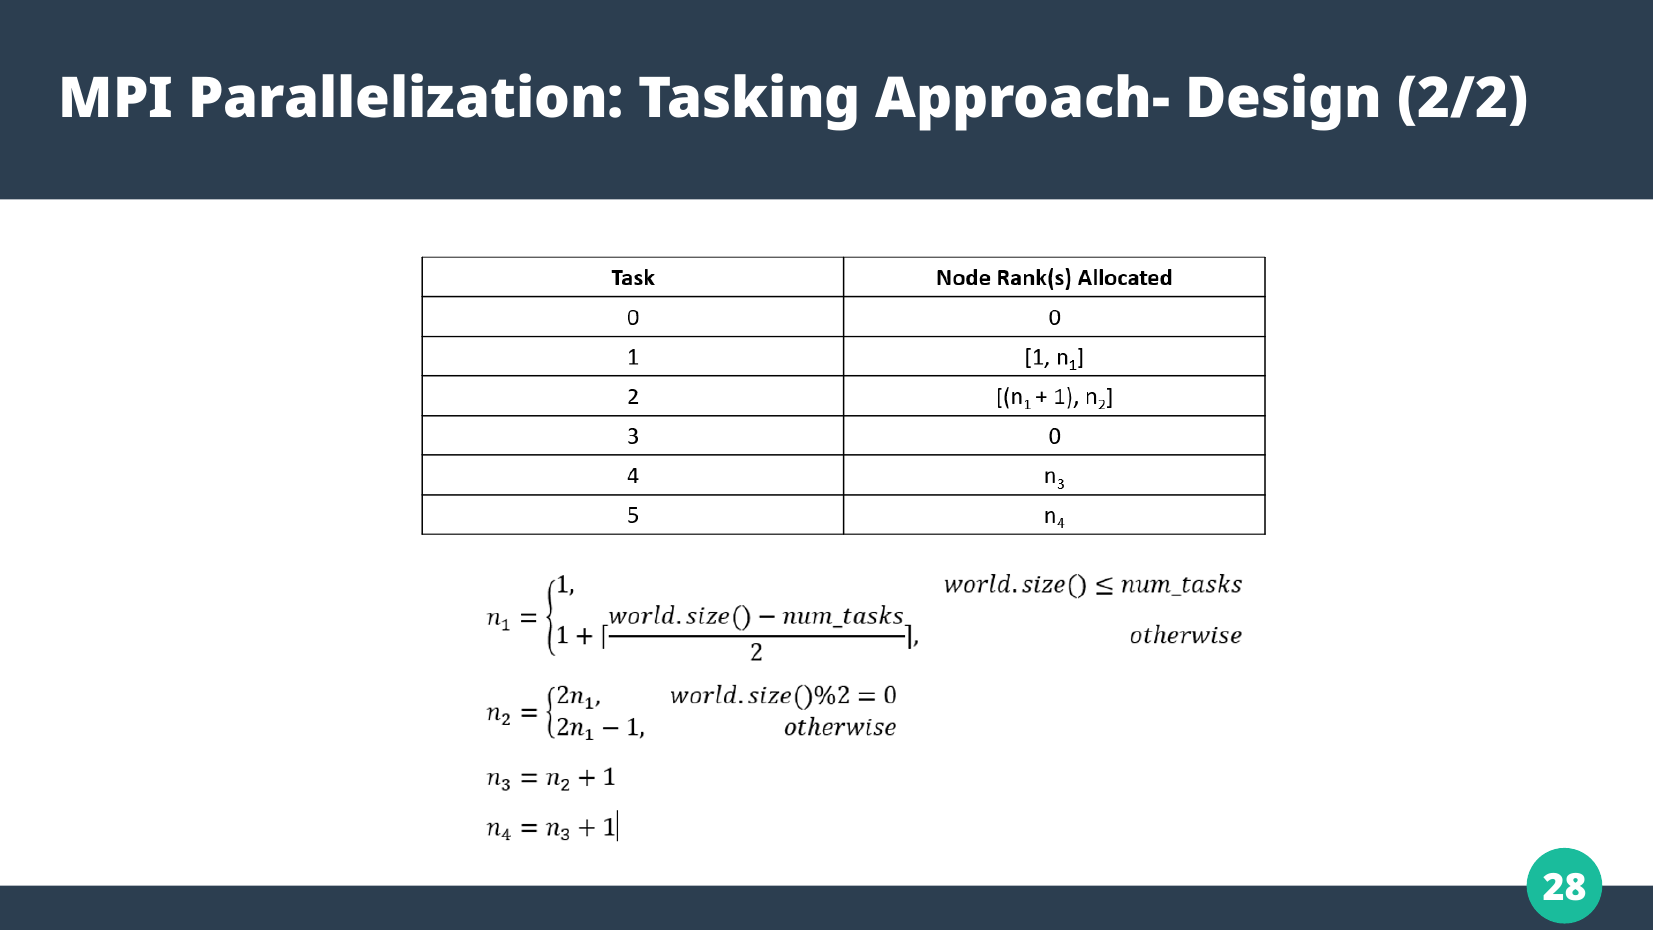

# MPI Parallelization: Tasking Approach- Design (2/2)